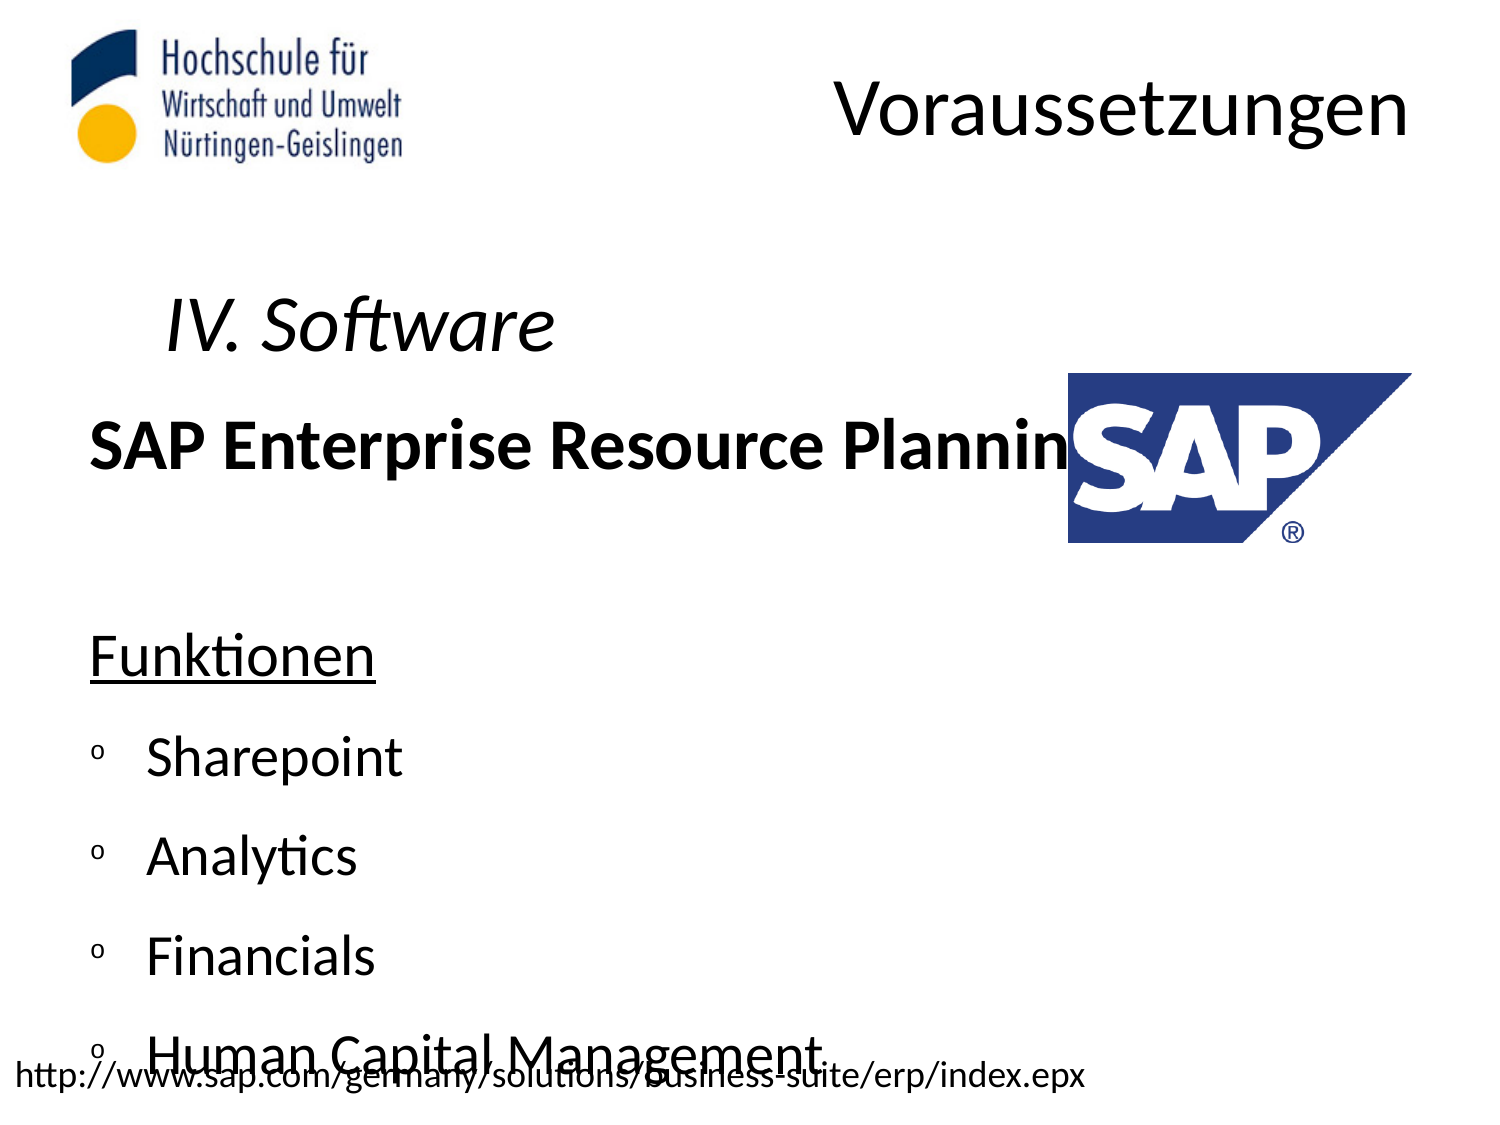

# Voraussetzungen
IV. Software
SAP Enterprise Resource Planning
Funktionen
Sharepoint
Analytics
Financials
Human Capital Management
Operations
Corporate Services
http://www.sap.com/germany/solutions/business-suite/erp/index.epx